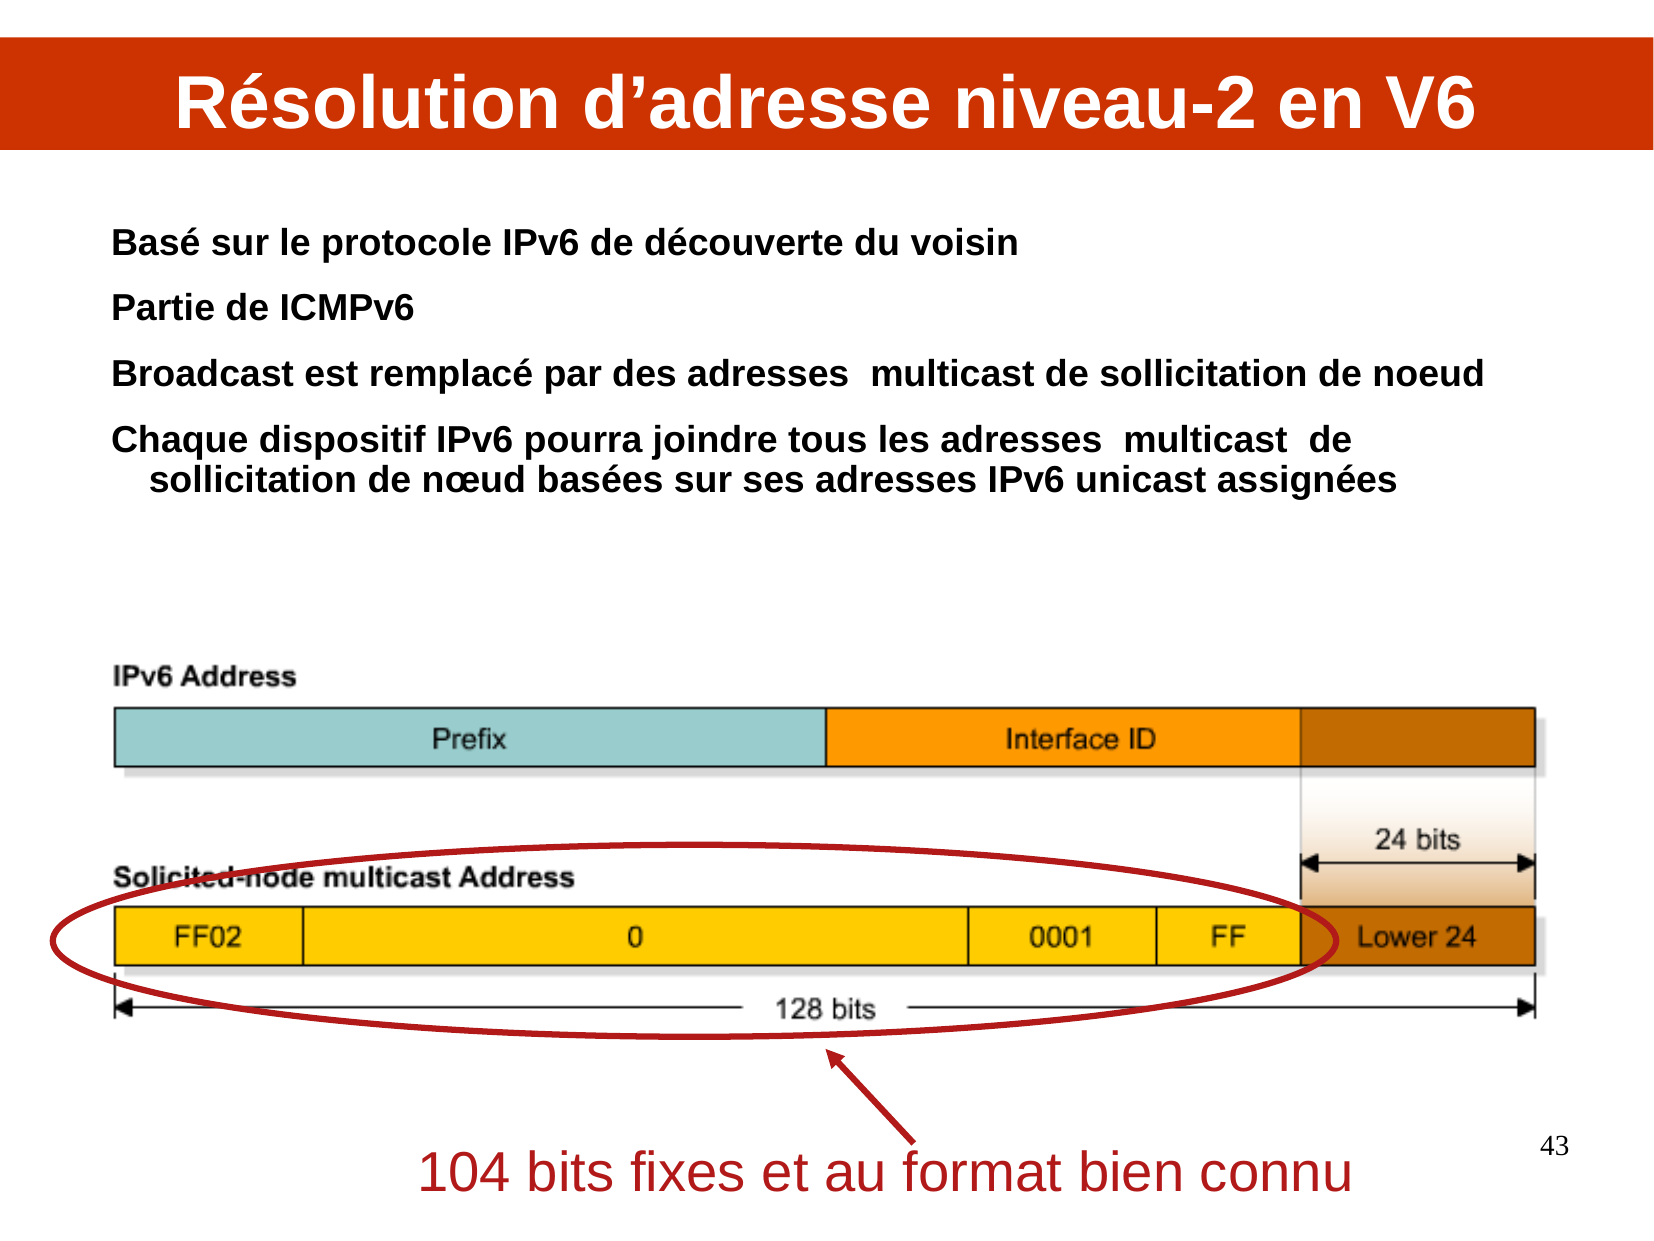

# Résolution d’adresse niveau-2 en V6
Basé sur le protocole IPv6 de découverte du voisin
Partie de ICMPv6
Broadcast est remplacé par des adresses multicast de sollicitation de noeud
Chaque dispositif IPv6 pourra joindre tous les adresses multicast de sollicitation de nœud basées sur ses adresses IPv6 unicast assignées
104 bits fixes et au format bien connu